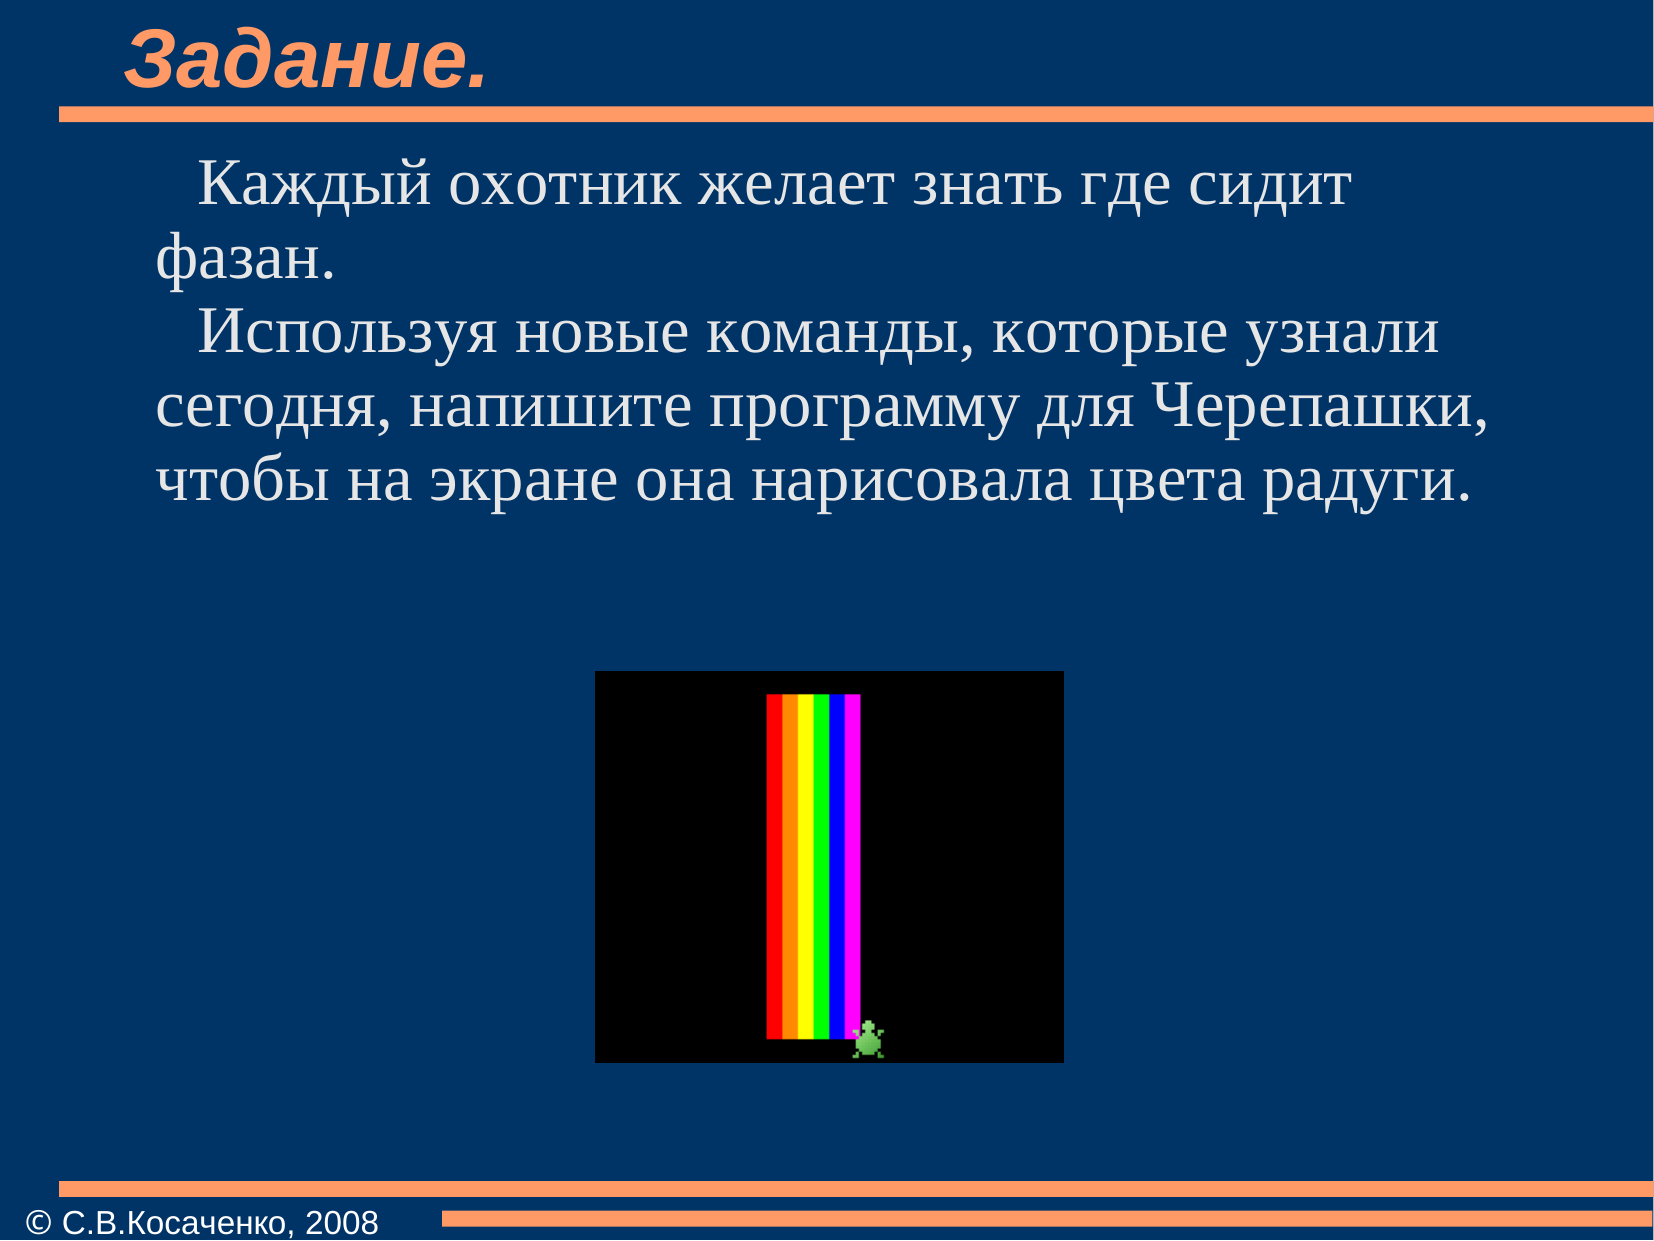

# Задание.
Каждый охотник желает знать где сидит фазан.
Используя новые команды, которые узнали сегодня, напишите программу для Черепашки, чтобы на экране она нарисовала цвета радуги.